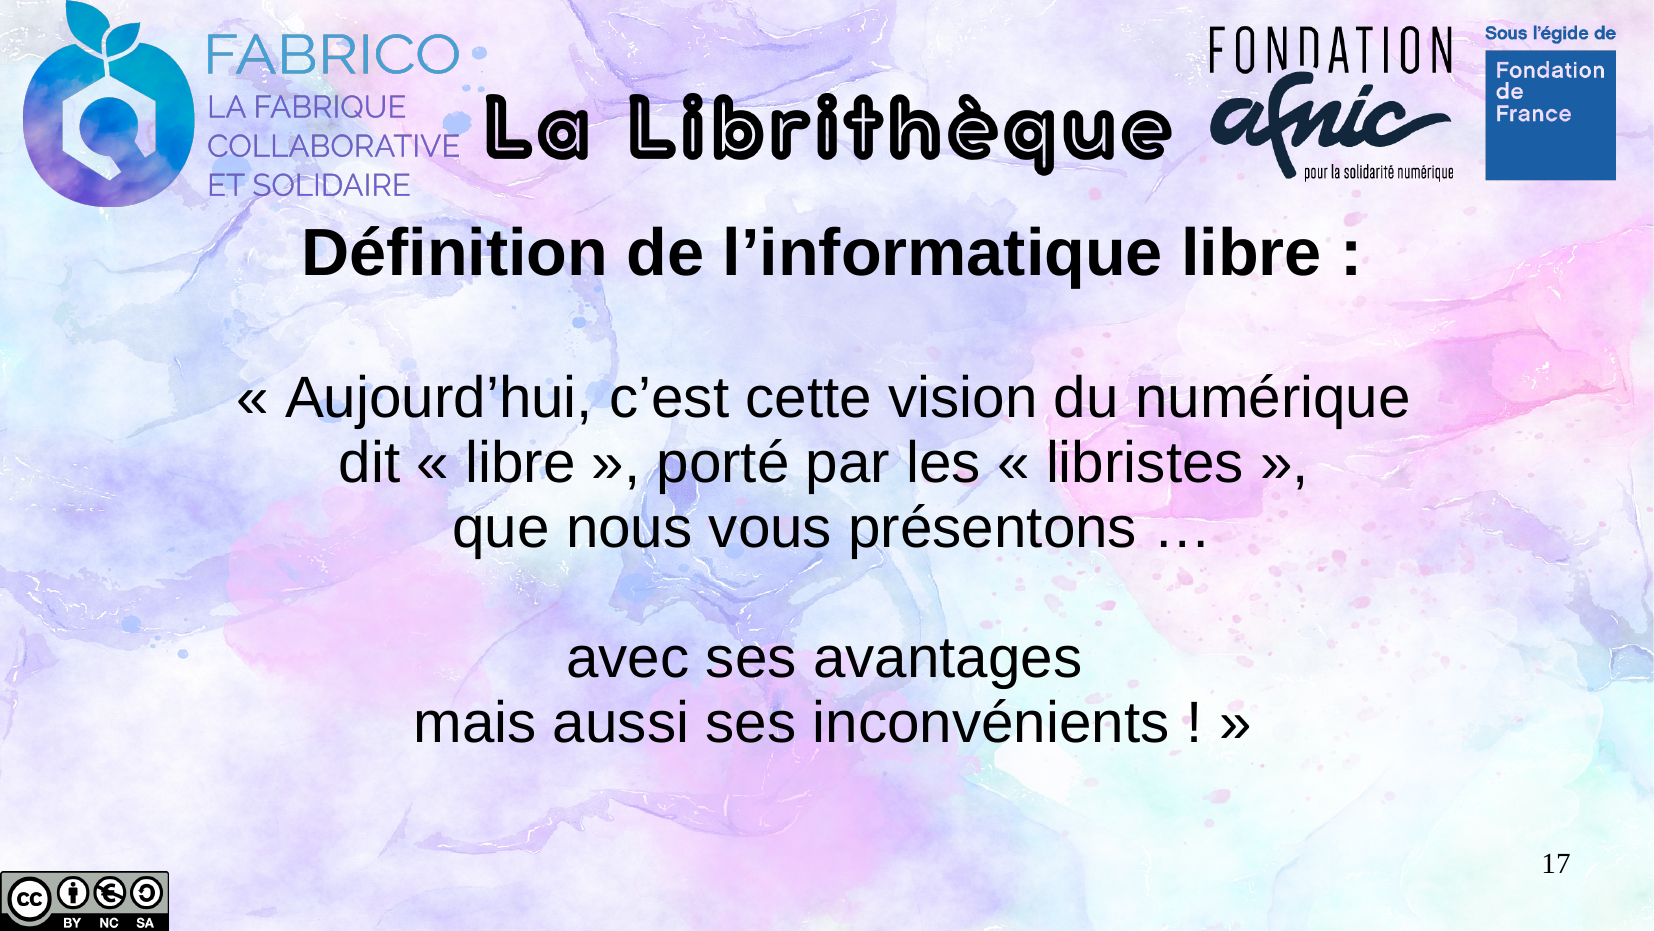

# Définition de l’informatique libre :
« Aujourd’hui, c’est cette vision du numérique
dit « libre », porté par les « libristes »,
que nous vous présentons …
avec ses avantages
mais aussi ses inconvénients ! »
17